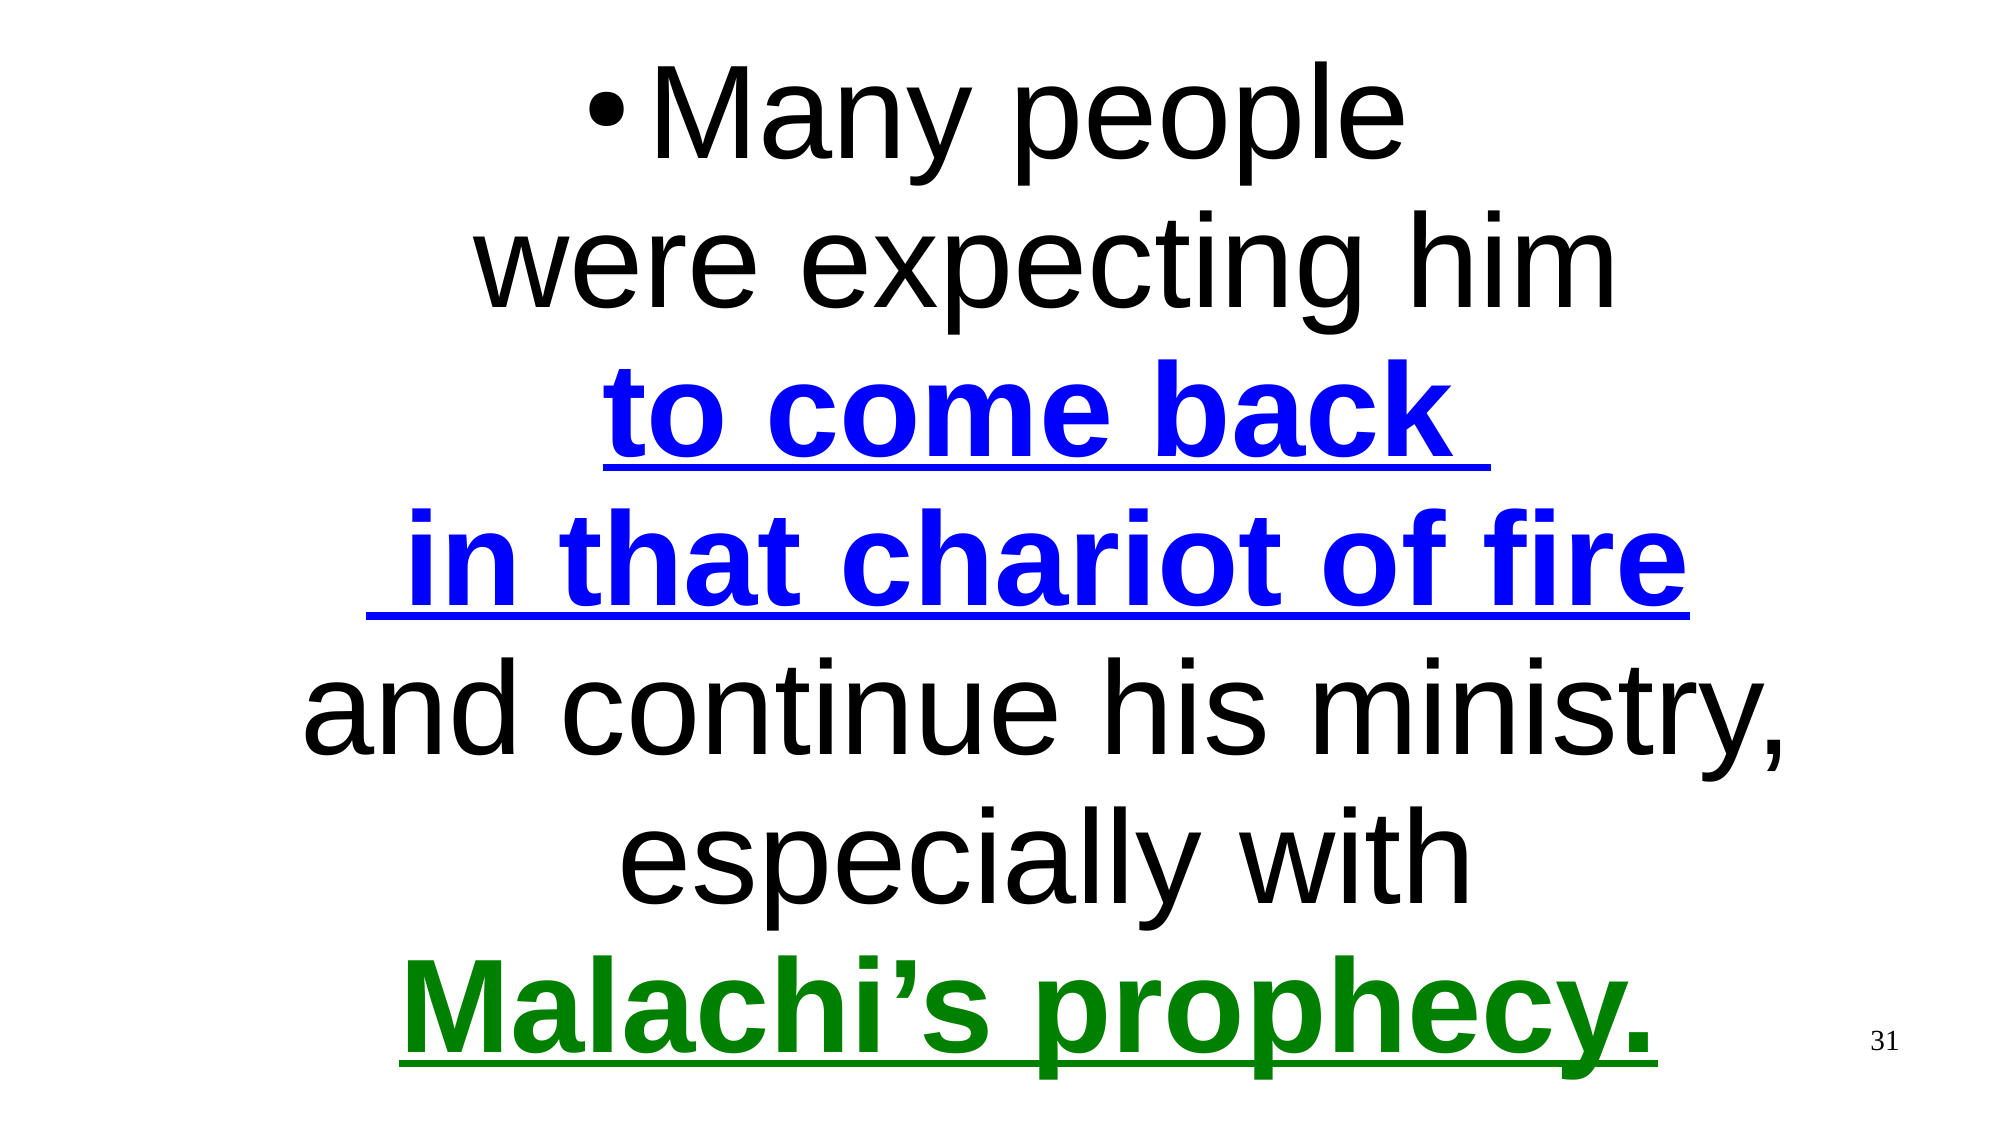

# Many people were expecting him to come back in that chariot of fire and continue his ministry, especially with Malachi’s prophecy.
31